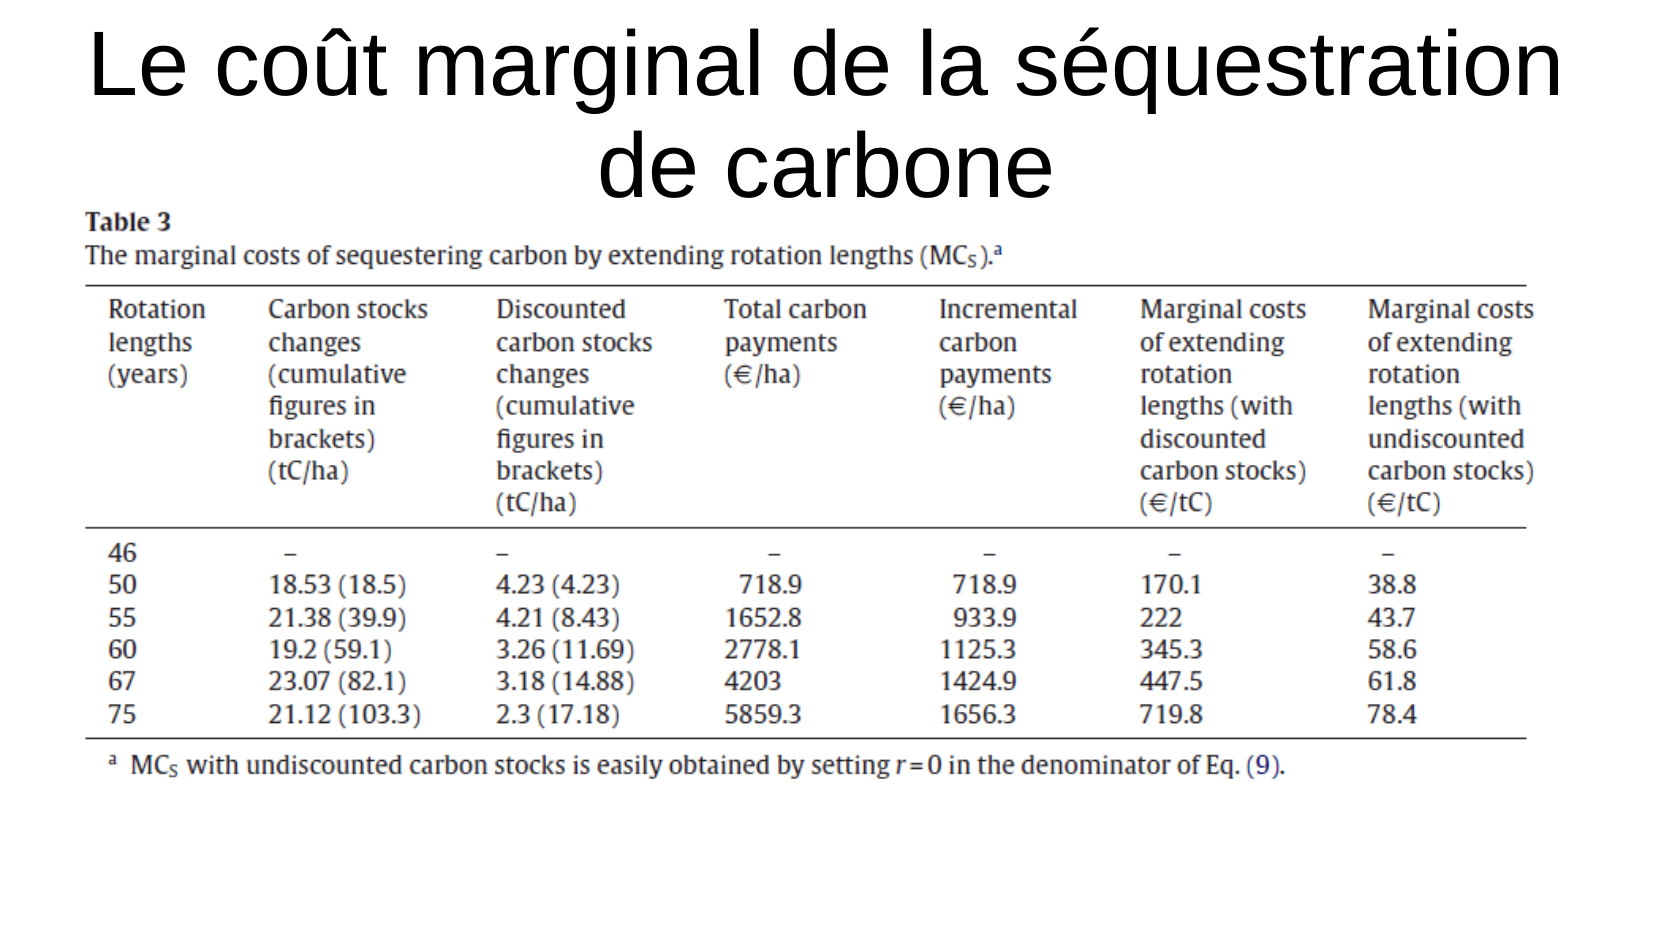

# Le coût marginal de la séquestration de carbone